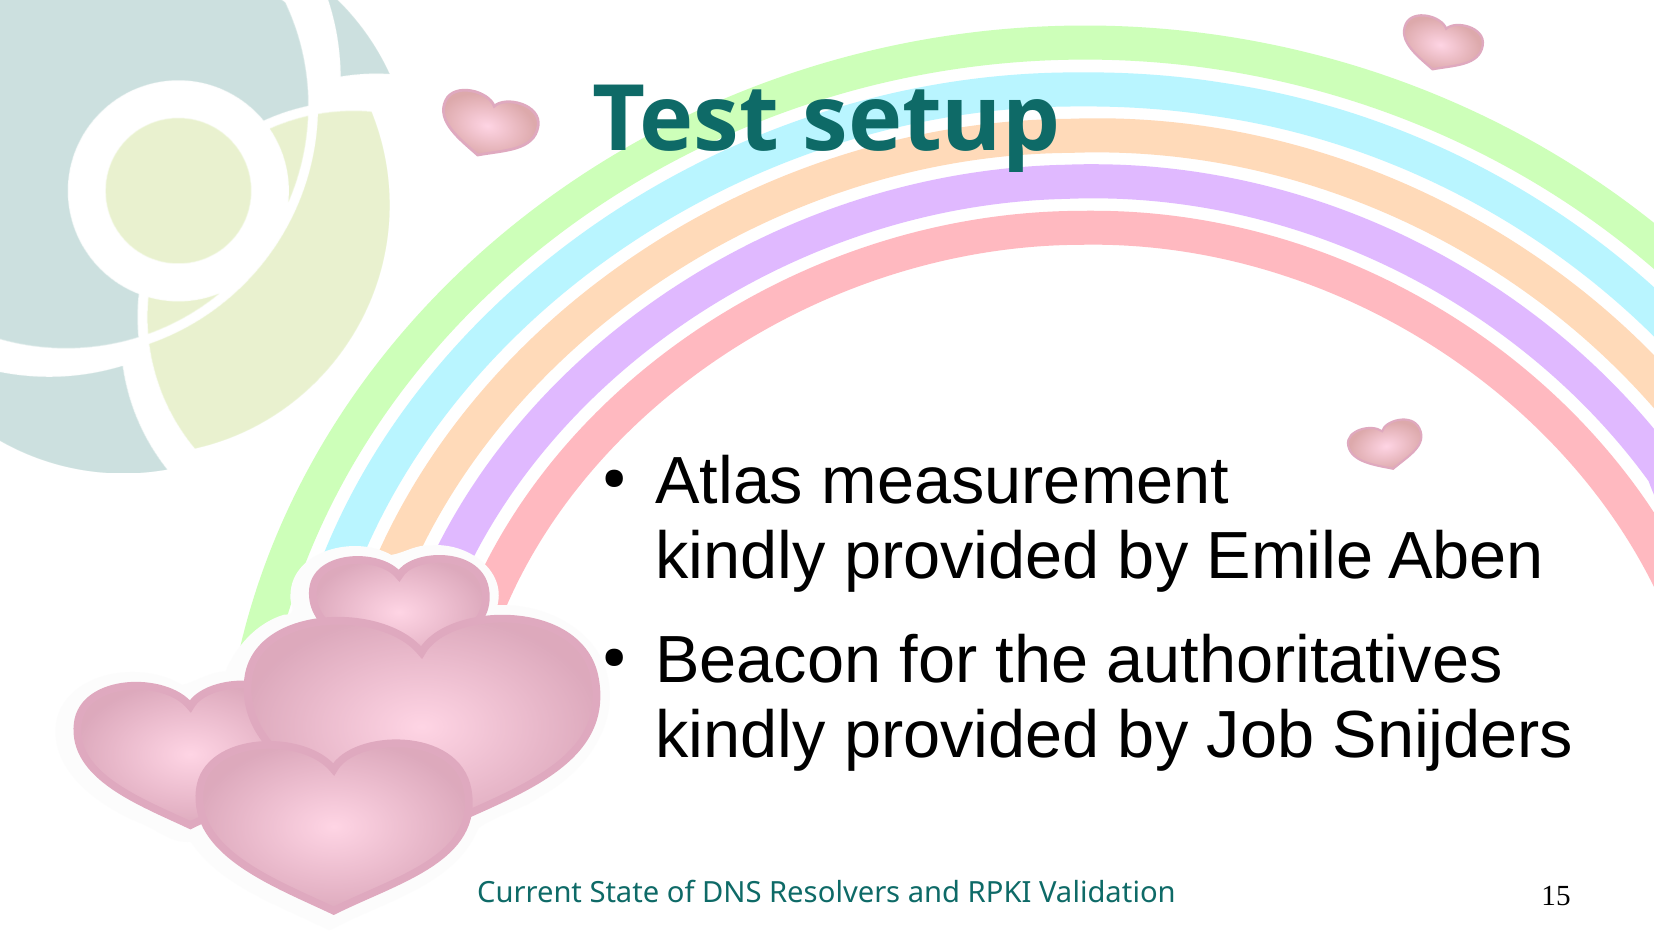

# Test setup
Atlas measurement
kindly provided by Emile Aben
Beacon for the authoritatives
kindly provided by Job Snijders
Current State of DNS Resolvers and RPKI Validation
15